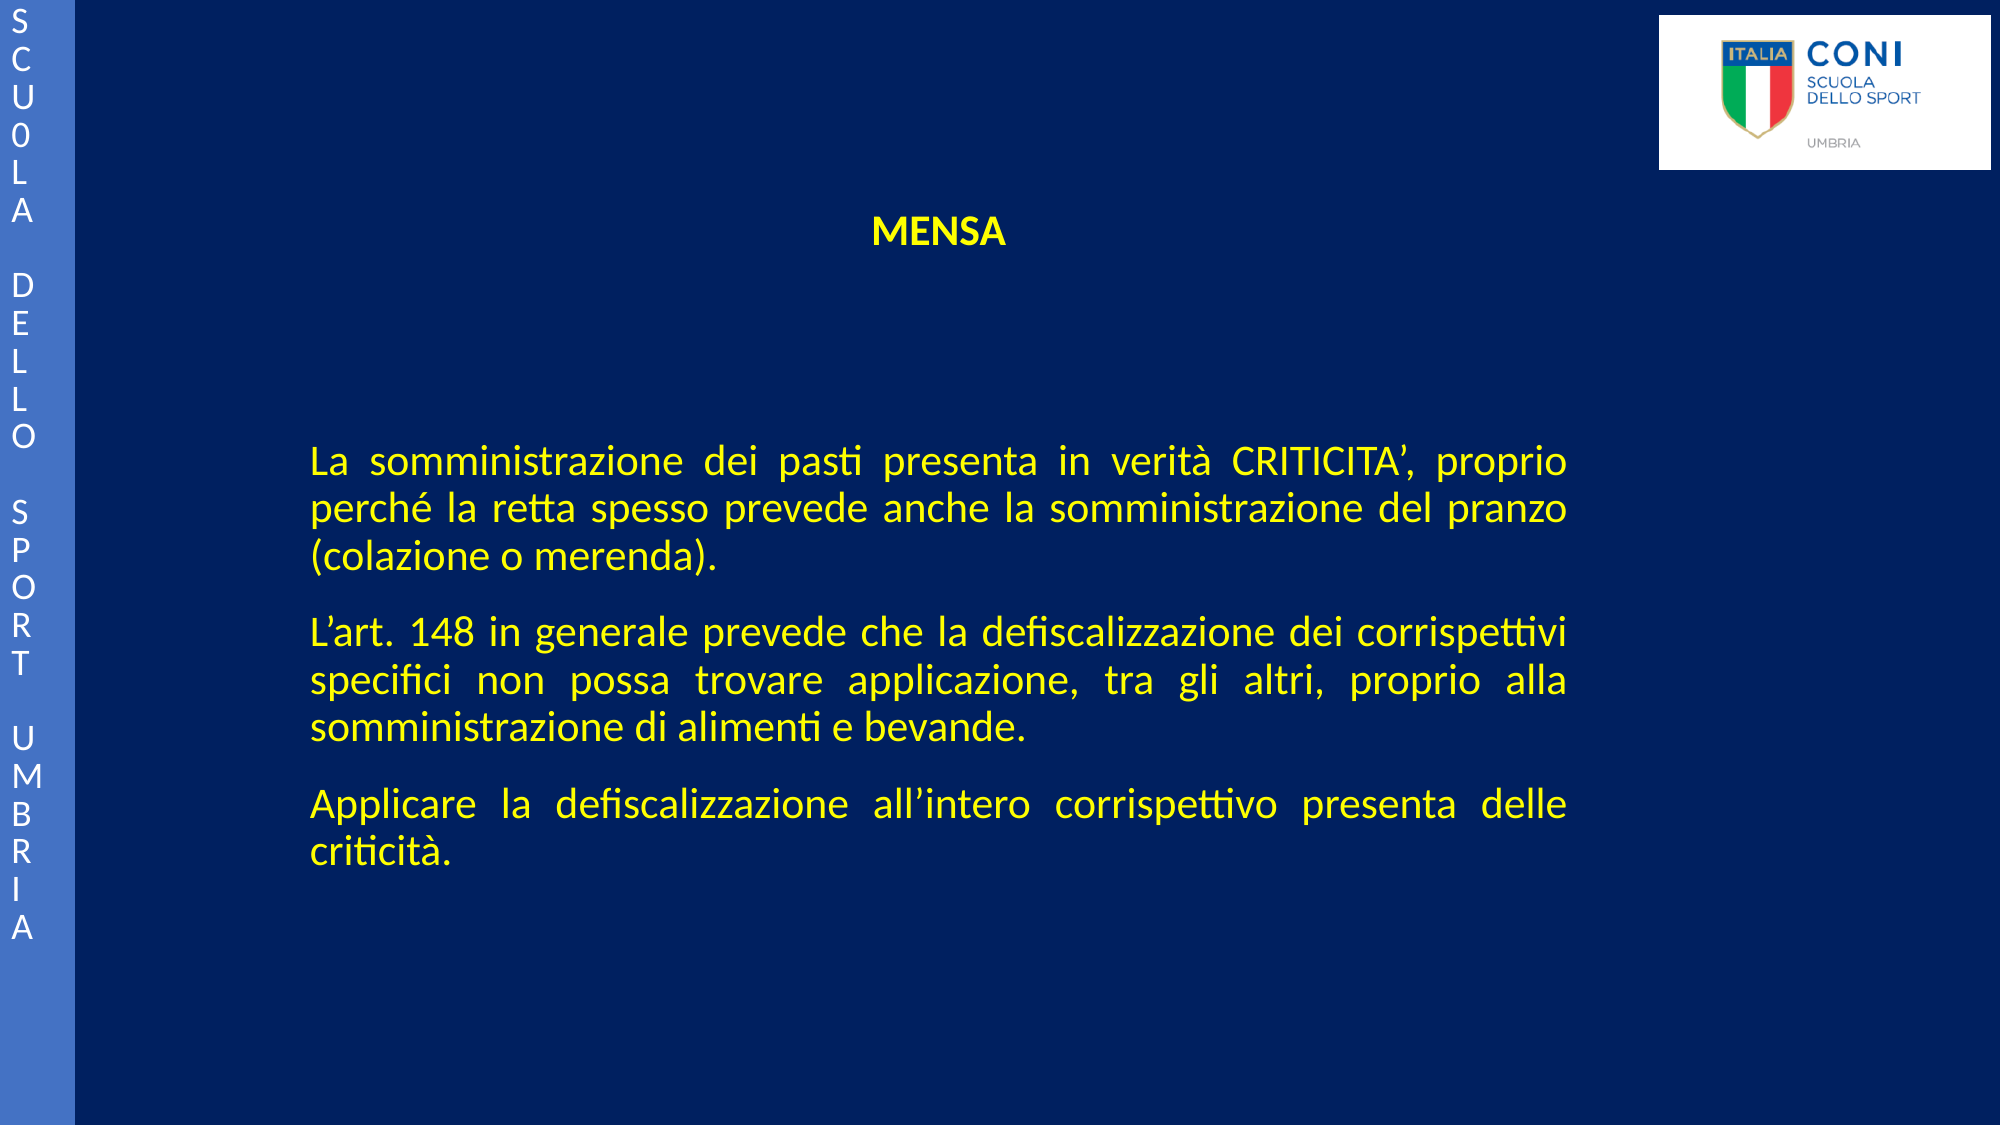

| S C U  0 L A D E L L O S P O R T U M B R I A |
| --- |
# MENSA
La somministrazione dei pasti presenta in verità CRITICITA’, proprio perché la retta spesso prevede anche la somministrazione del pranzo (colazione o merenda).
L’art. 148 in generale prevede che la defiscalizzazione dei corrispettivi specifici non possa trovare applicazione, tra gli altri, proprio alla somministrazione di alimenti e bevande.
Applicare la defiscalizzazione all’intero corrispettivo presenta delle criticità.